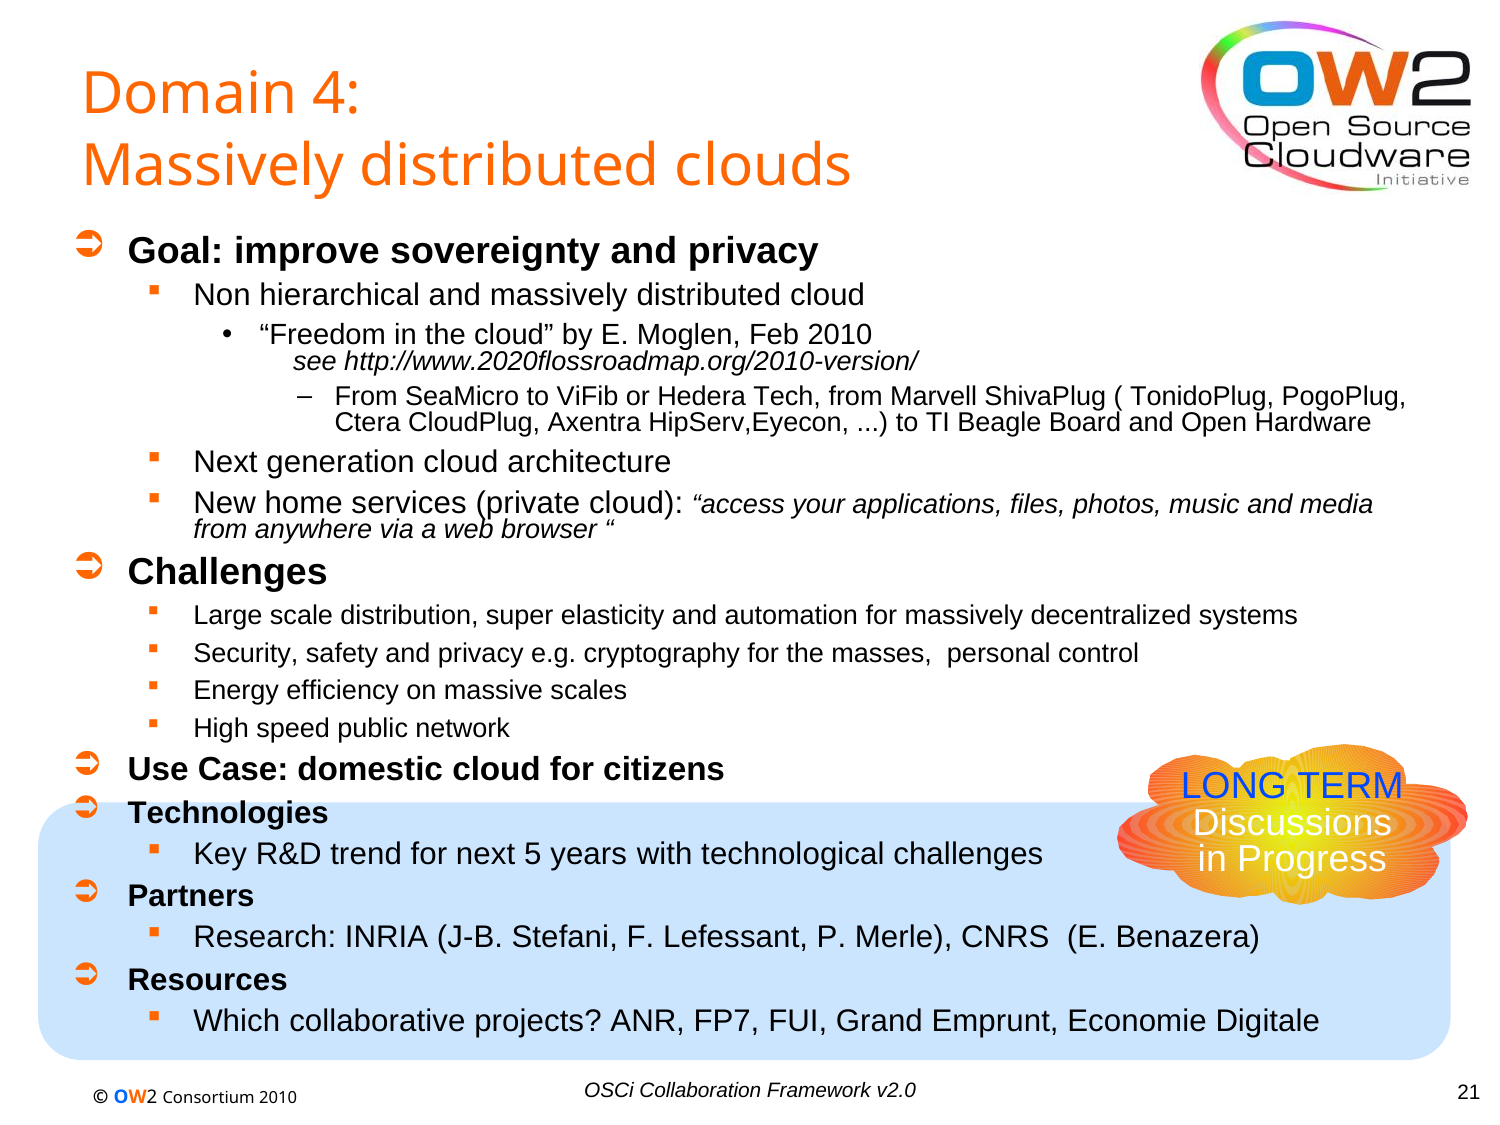

# Domain 4: Massively distributed clouds
Goal: improve sovereignty and privacy
Non hierarchical and massively distributed cloud
“Freedom in the cloud” by E. Moglen, Feb 2010
	see http://www.2020flossroadmap.org/2010-version/
From SeaMicro to ViFib or Hedera Tech, from Marvell ShivaPlug ( TonidoPlug, PogoPlug, Ctera CloudPlug, Axentra HipServ,Eyecon, ...) to TI Beagle Board and Open Hardware
Next generation cloud architecture
New home services (private cloud): “access your applications, files, photos, music and media from anywhere via a web browser “
Challenges
Large scale distribution, super elasticity and automation for massively decentralized systems
Security, safety and privacy e.g. cryptography for the masses, personal control
Energy efficiency on massive scales
High speed public network
Use Case: domestic cloud for citizens
Technologies
Key R&D trend for next 5 years with technological challenges
Partners
Research: INRIA (J-B. Stefani, F. Lefessant, P. Merle), CNRS (E. Benazera)
Resources
Which collaborative projects? ANR, FP7, FUI, Grand Emprunt, Economie Digitale
LONG TERM
Discussions
in Progress